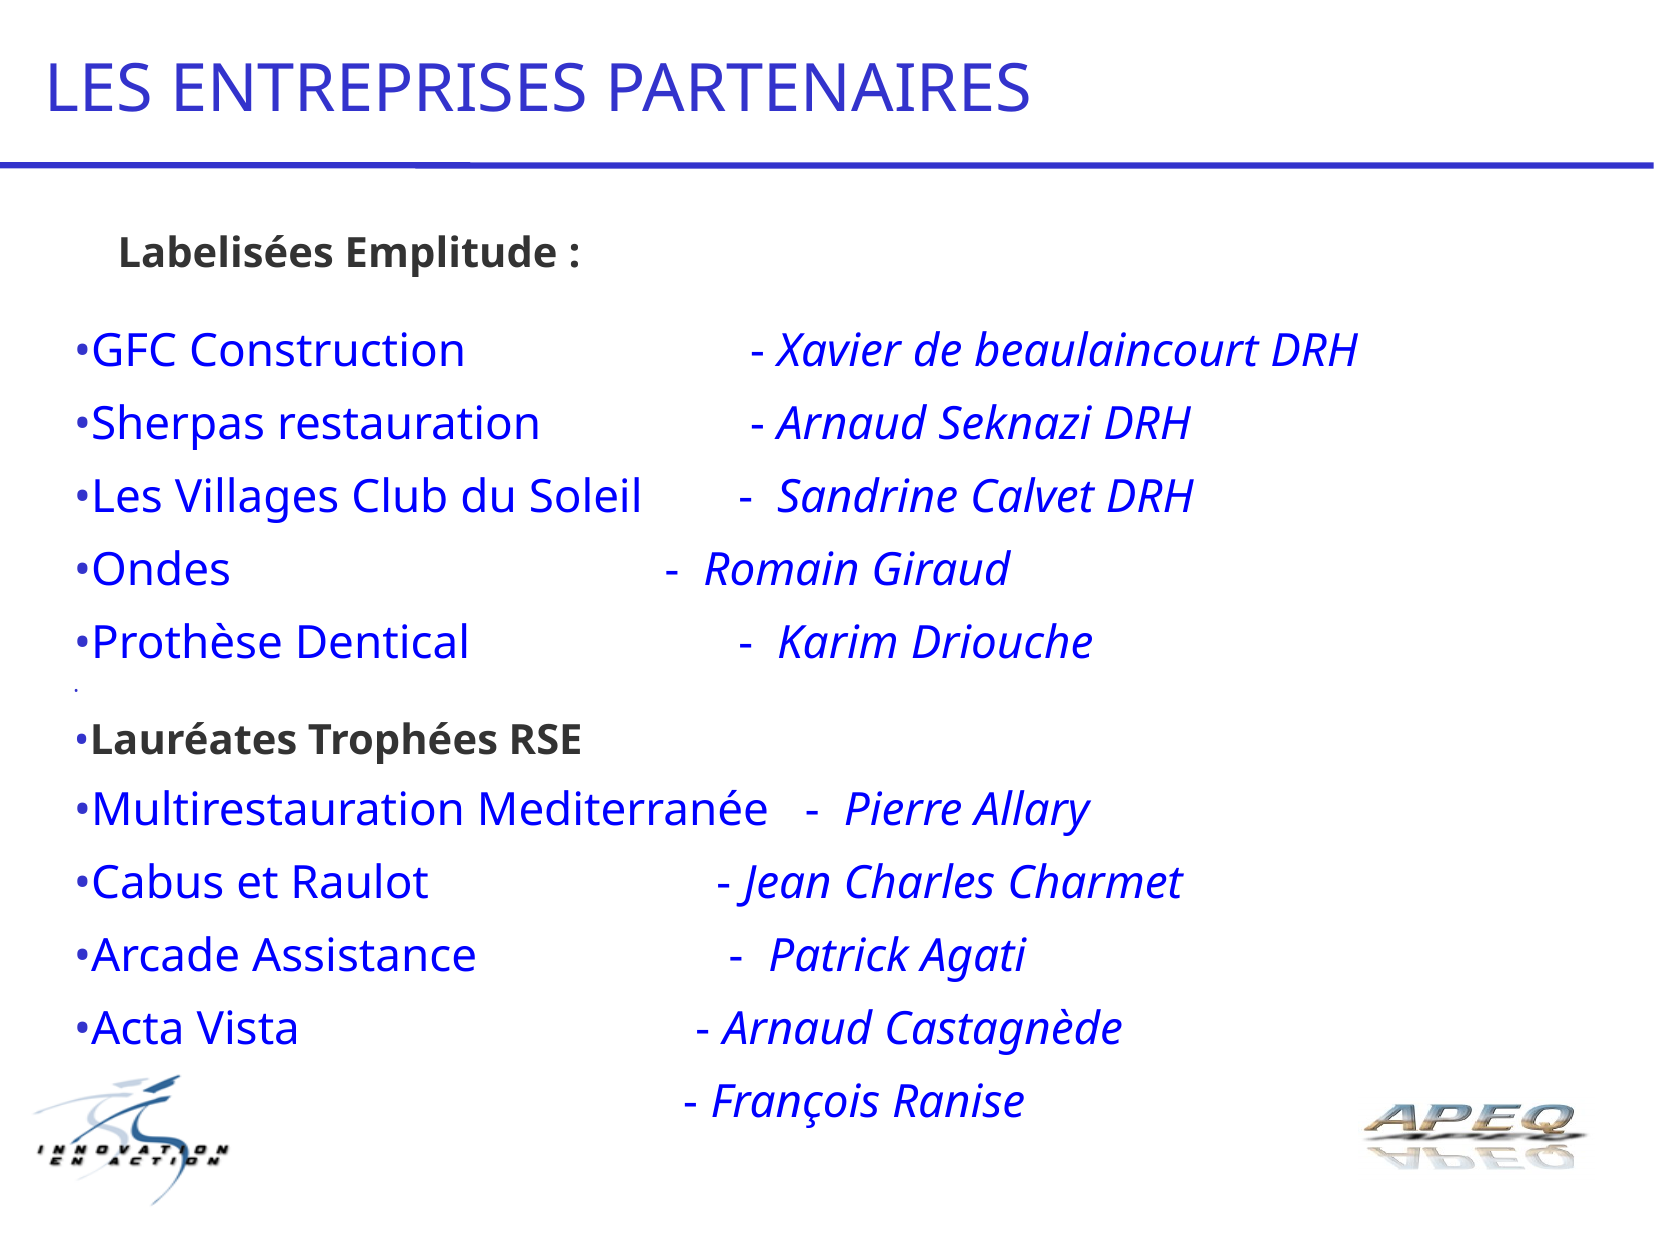

LES ENTREPRISES PARTENAIRES
 Labelisées Emplitude :
GFC Construction 		 - Xavier de beaulaincourt DRH
Sherpas restauration 		 - Arnaud Seknazi DRH
Les Villages Club du Soleil 		- Sandrine Calvet DRH
Ondes 	- Romain Giraud
Prothèse Dentical 		- Karim Driouche
Lauréates Trophées RSE
Multirestauration Mediterranée - Pierre Allary
Cabus et Raulot - Jean Charles Charmet
Arcade Assistance - Patrick Agati
Acta Vista - Arnaud Castagnède
Profil - François Ranise